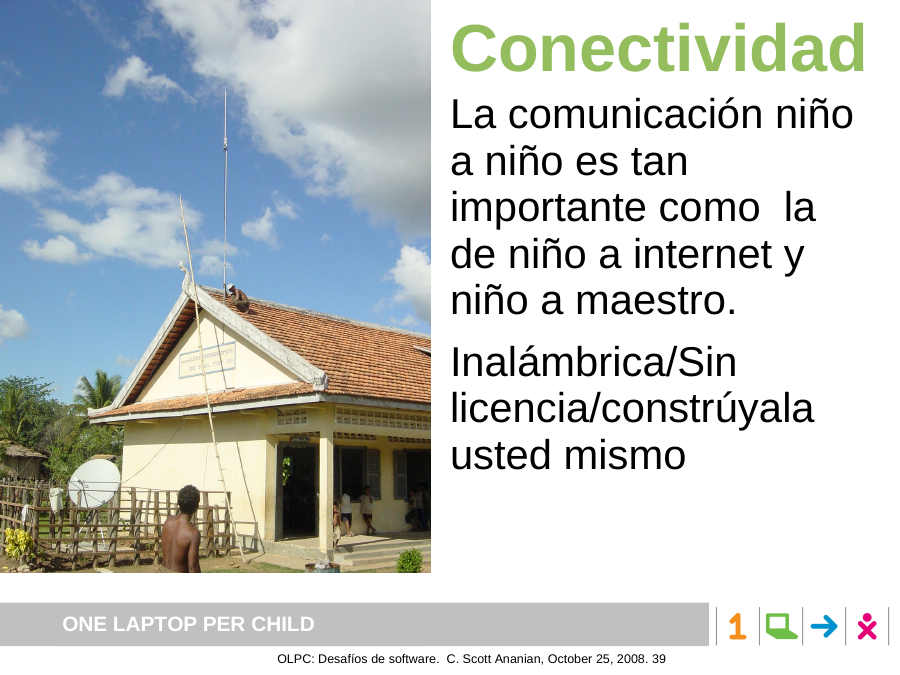

# Conectividad
La comunicación niño a niño es tan importante como la de niño a internet y niño a maestro.
Inalámbrica/Sin licencia/constrúyala usted mismo